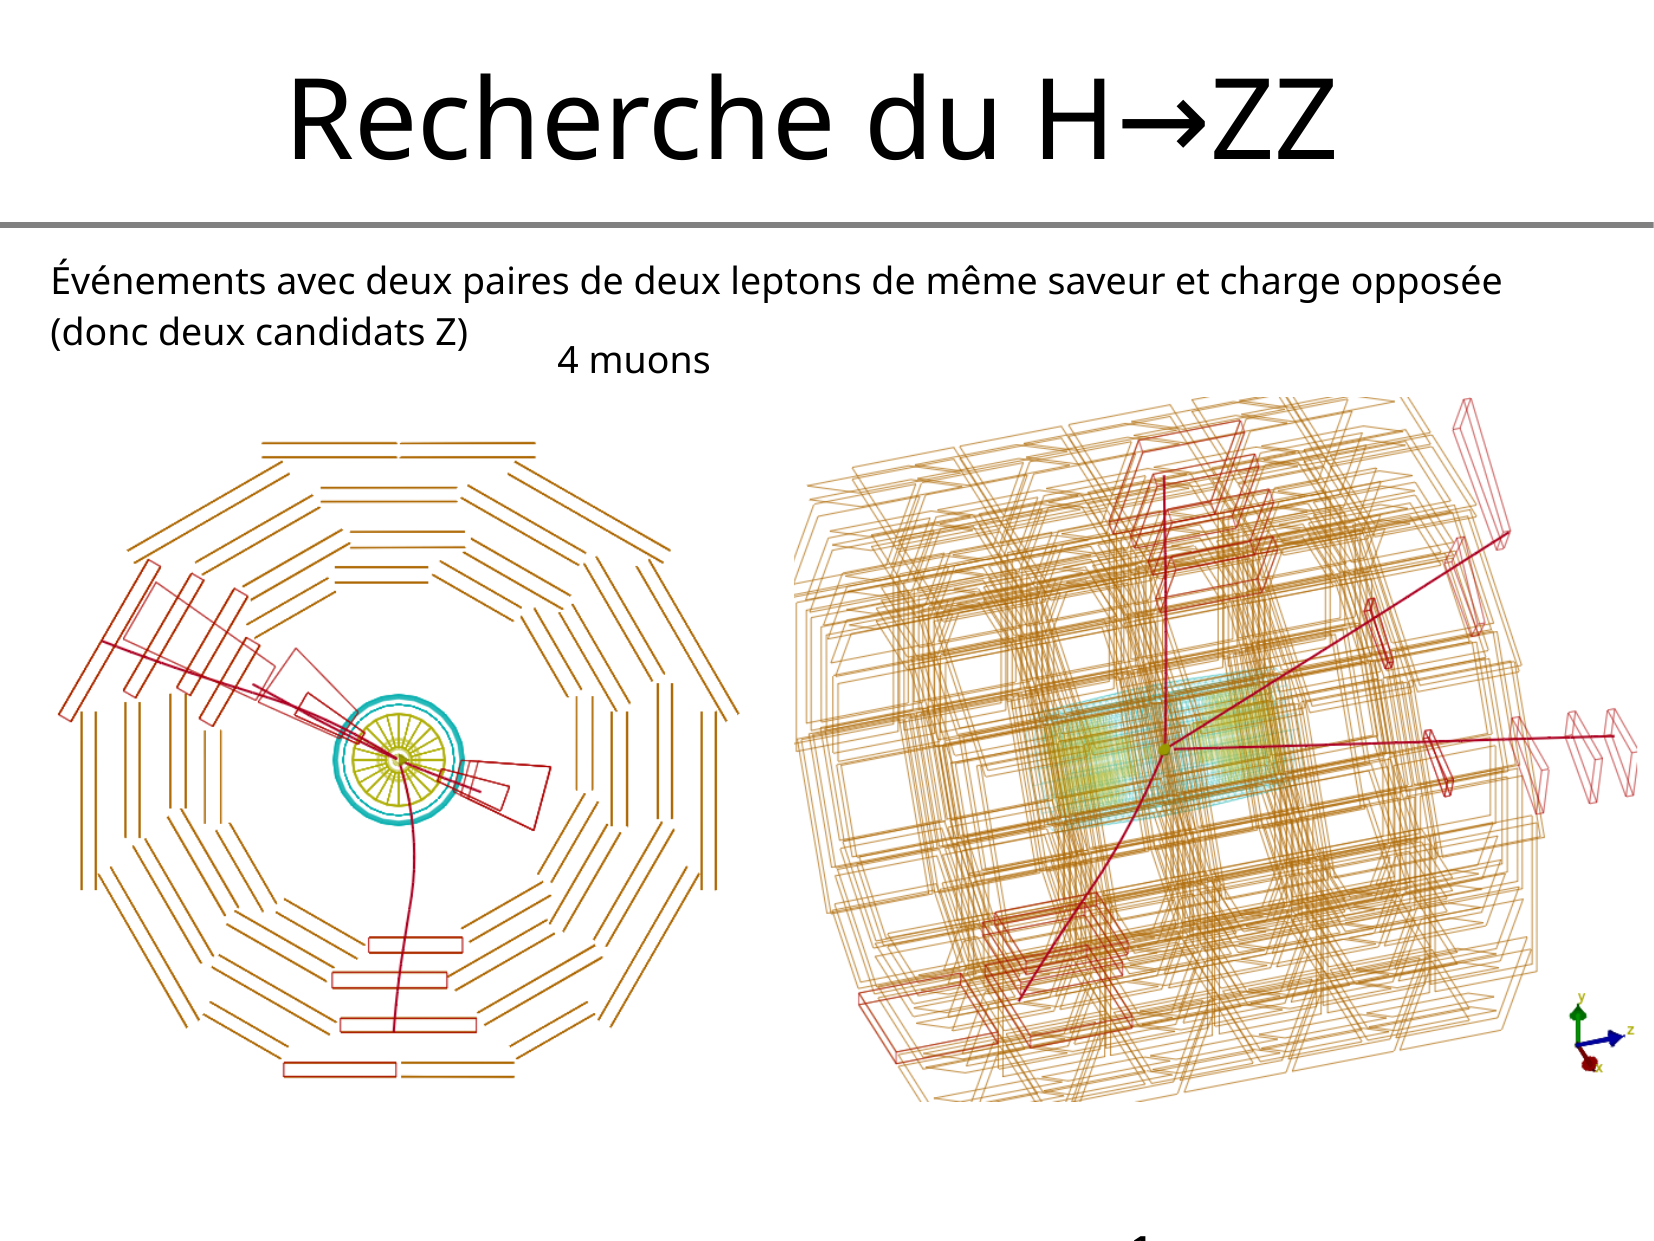

Recherche du H→ZZ
Événements avec deux paires de deux leptons de même saveur et charge opposée (donc deux candidats Z)
4 muons
1